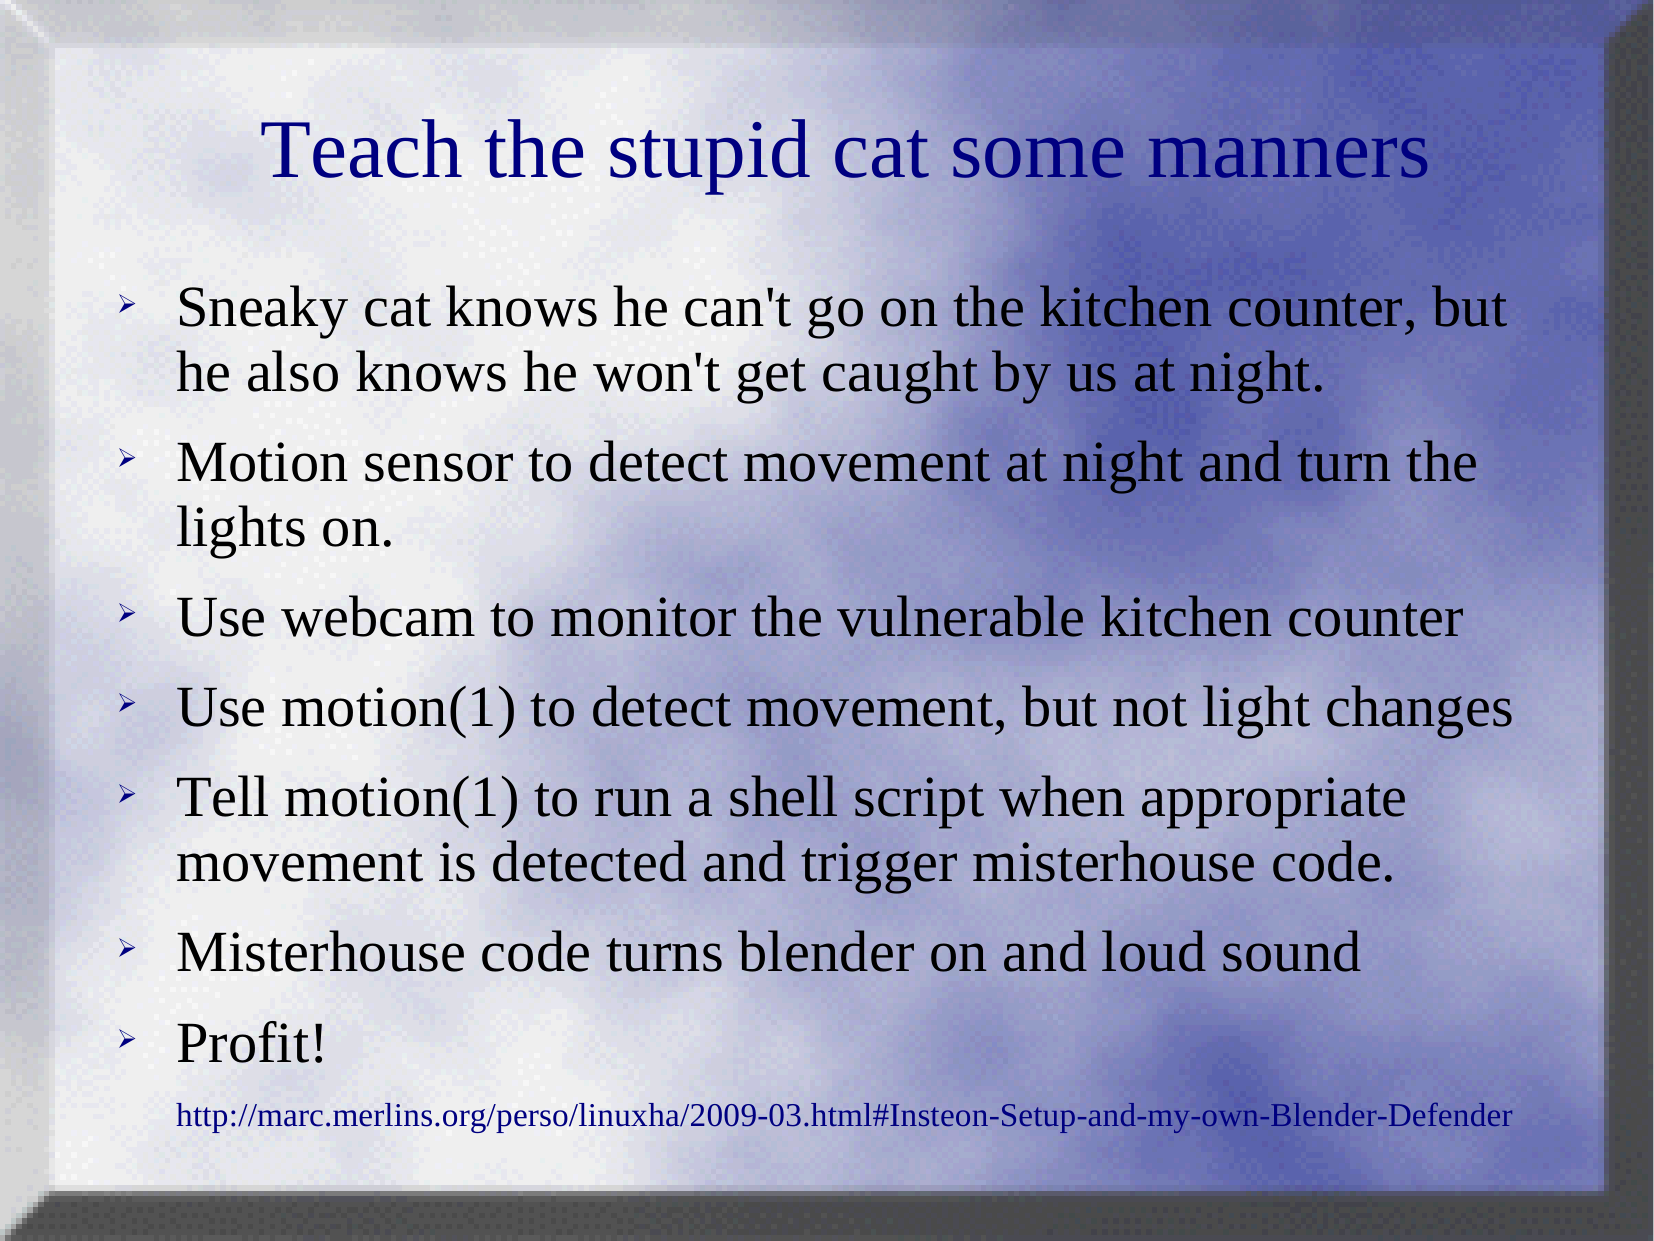

# Teach the stupid cat some manners
Sneaky cat knows he can't go on the kitchen counter, but he also knows he won't get caught by us at night.
Motion sensor to detect movement at night and turn the lights on.
Use webcam to monitor the vulnerable kitchen counter
Use motion(1) to detect movement, but not light changes
Tell motion(1) to run a shell script when appropriate movement is detected and trigger misterhouse code.
Misterhouse code turns blender on and loud sound
Profit! http://marc.merlins.org/perso/linuxha/2009-03.html#Insteon-Setup-and-my-own-Blender-Defender